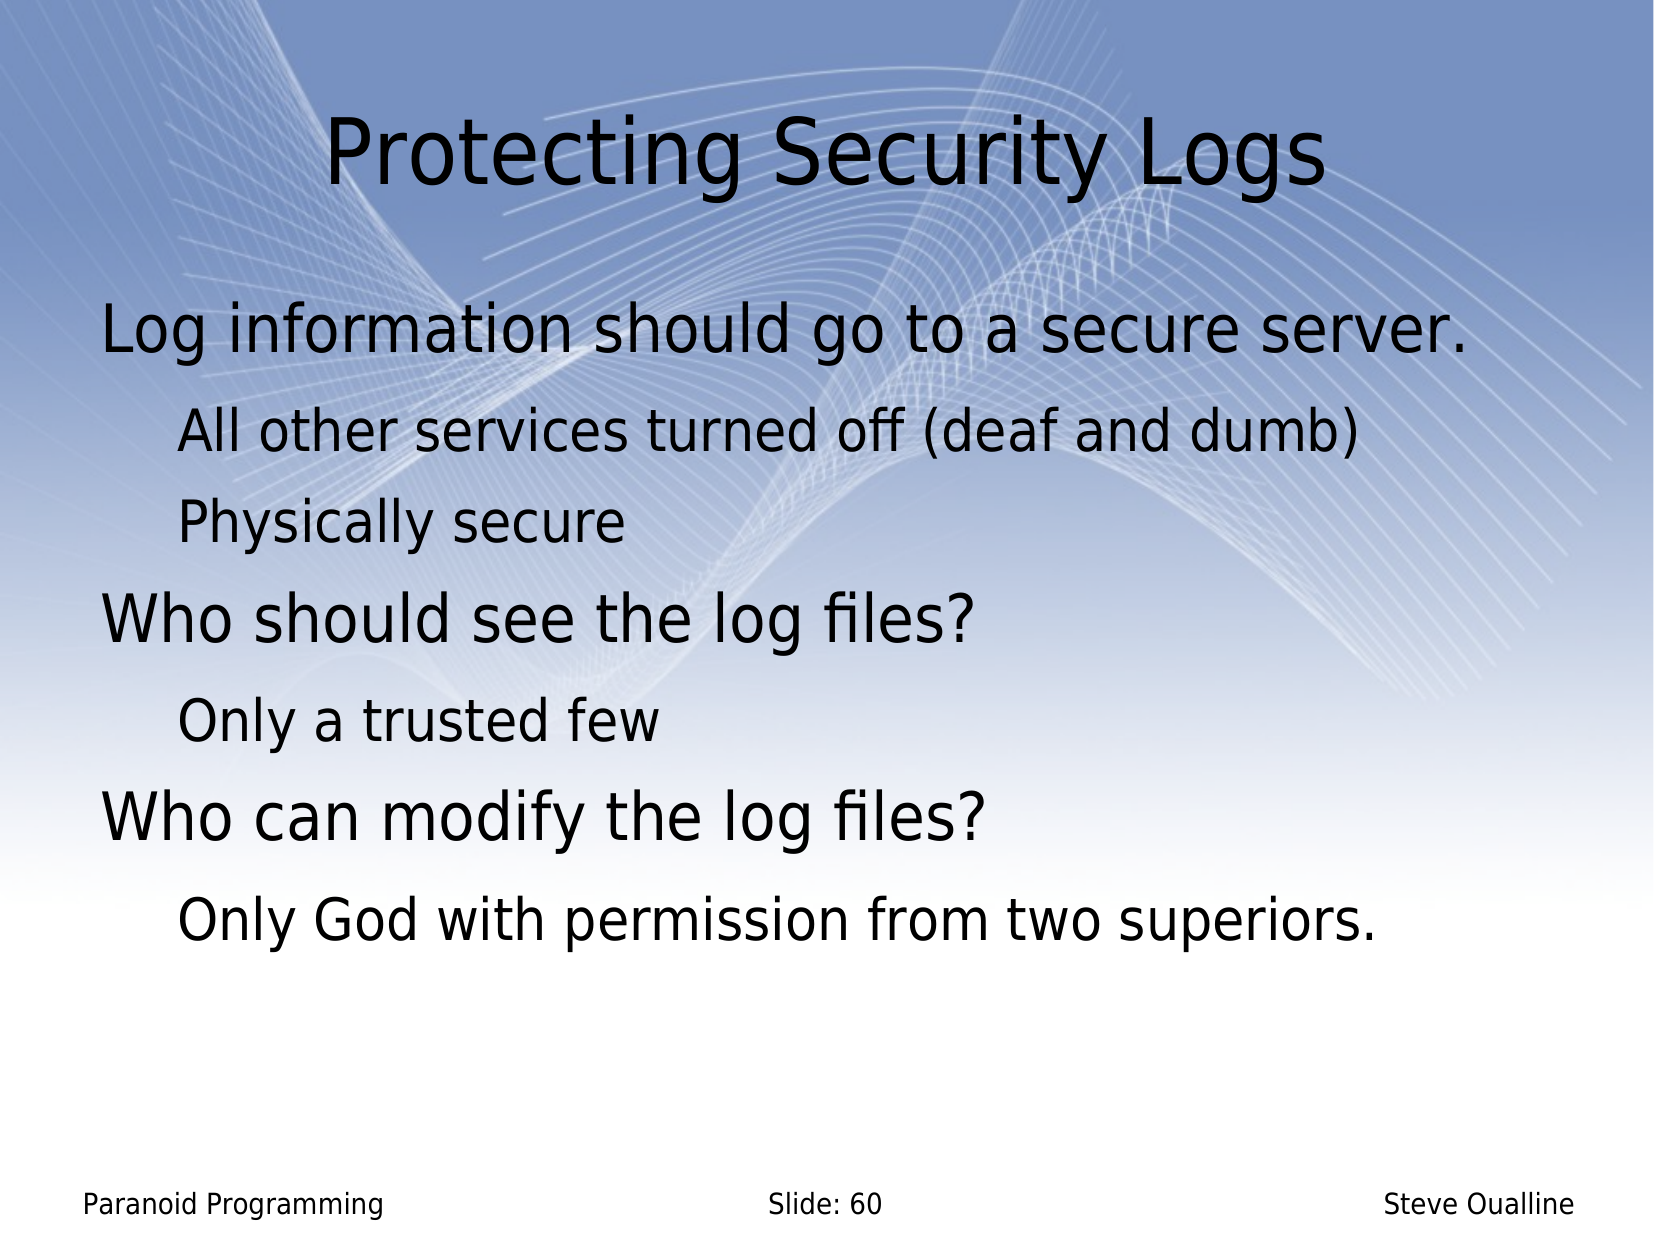

# Protecting Security Logs
Log information should go to a secure server.
All other services turned off (deaf and dumb)
Physically secure
Who should see the log files?
Only a trusted few
Who can modify the log files?
Only God with permission from two superiors.
Paranoid Programming
Steve Oualline
60